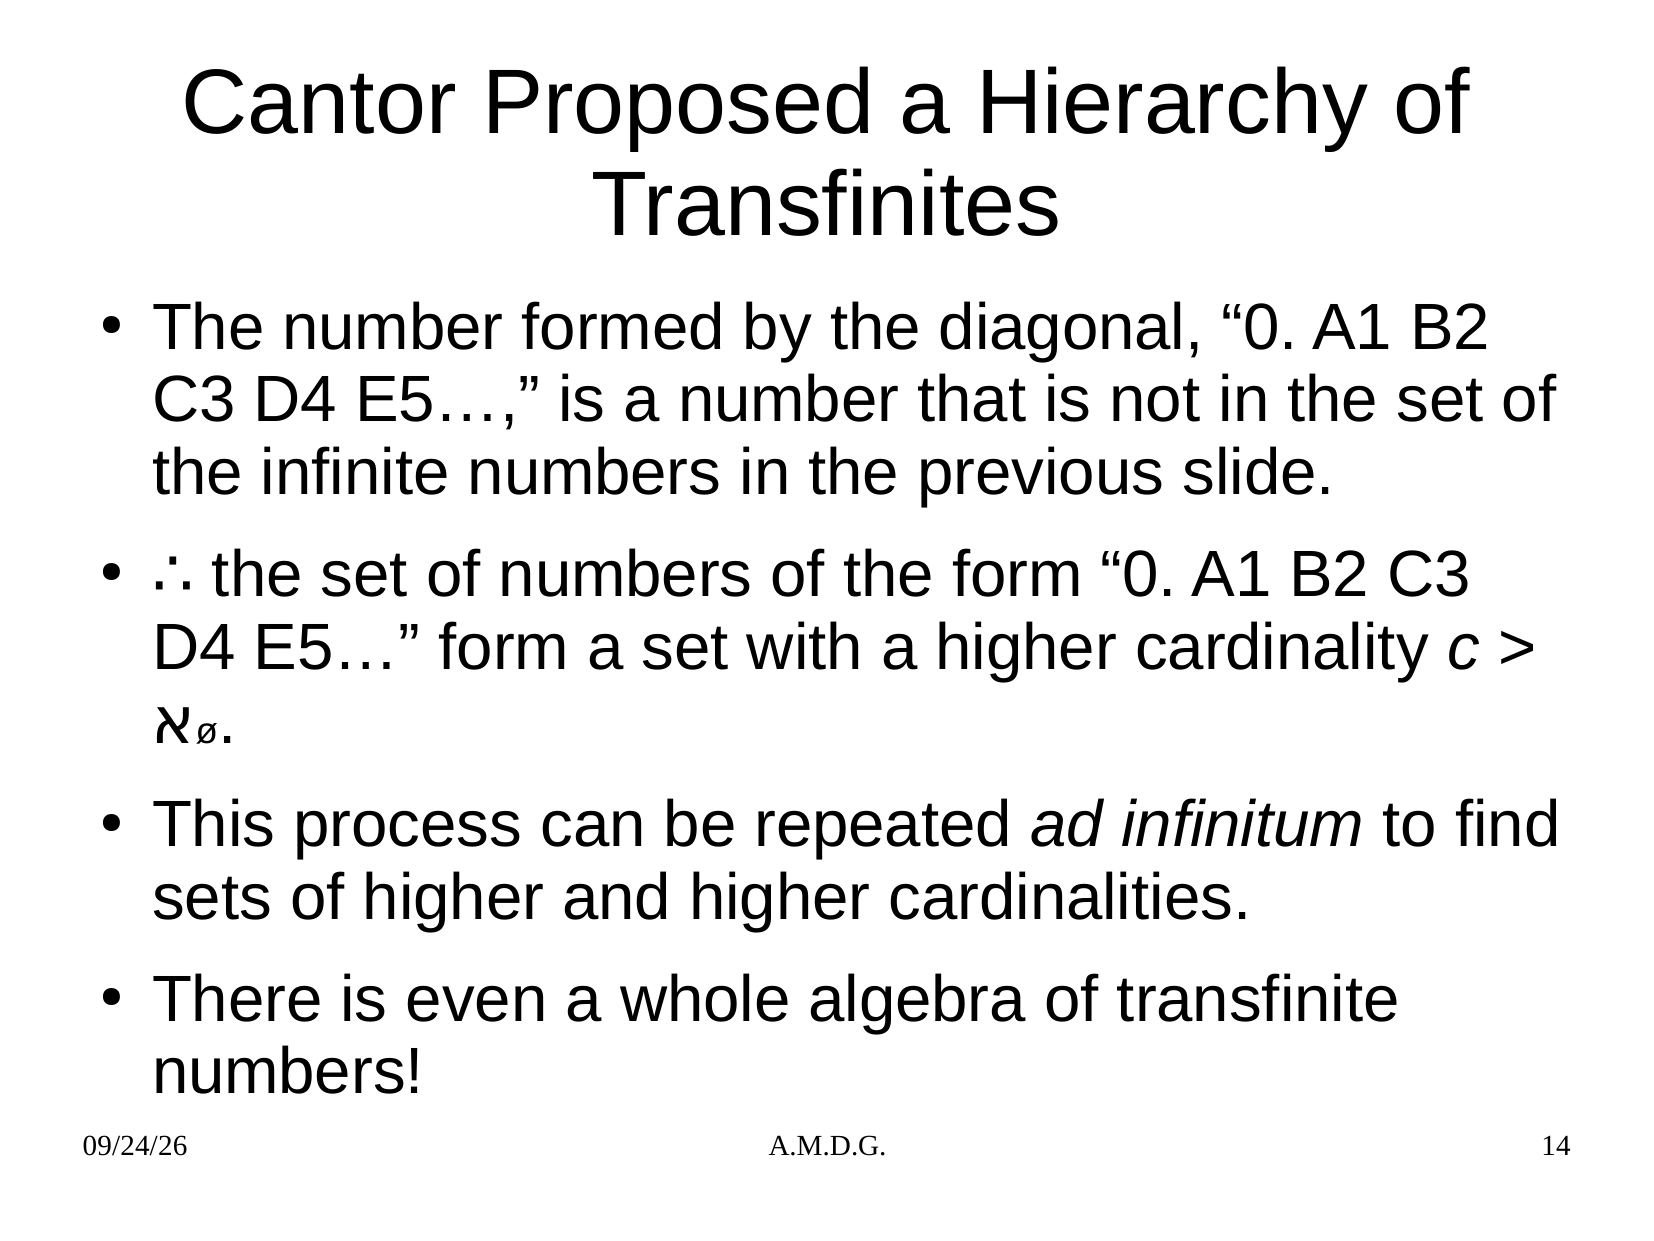

# Cantor Proposed a Hierarchy of Transfinites
The number formed by the diagonal, “0. A1 B2 C3 D4 E5…,” is a number that is not in the set of the infinite numbers in the previous slide.
∴ the set of numbers of the form “0. A1 B2 C3 D4 E5…” form a set with a higher cardinality c > אø.
This process can be repeated ad infinitum to find sets of higher and higher cardinalities.
There is even a whole algebra of transfinite numbers!
A.M.D.G.
14